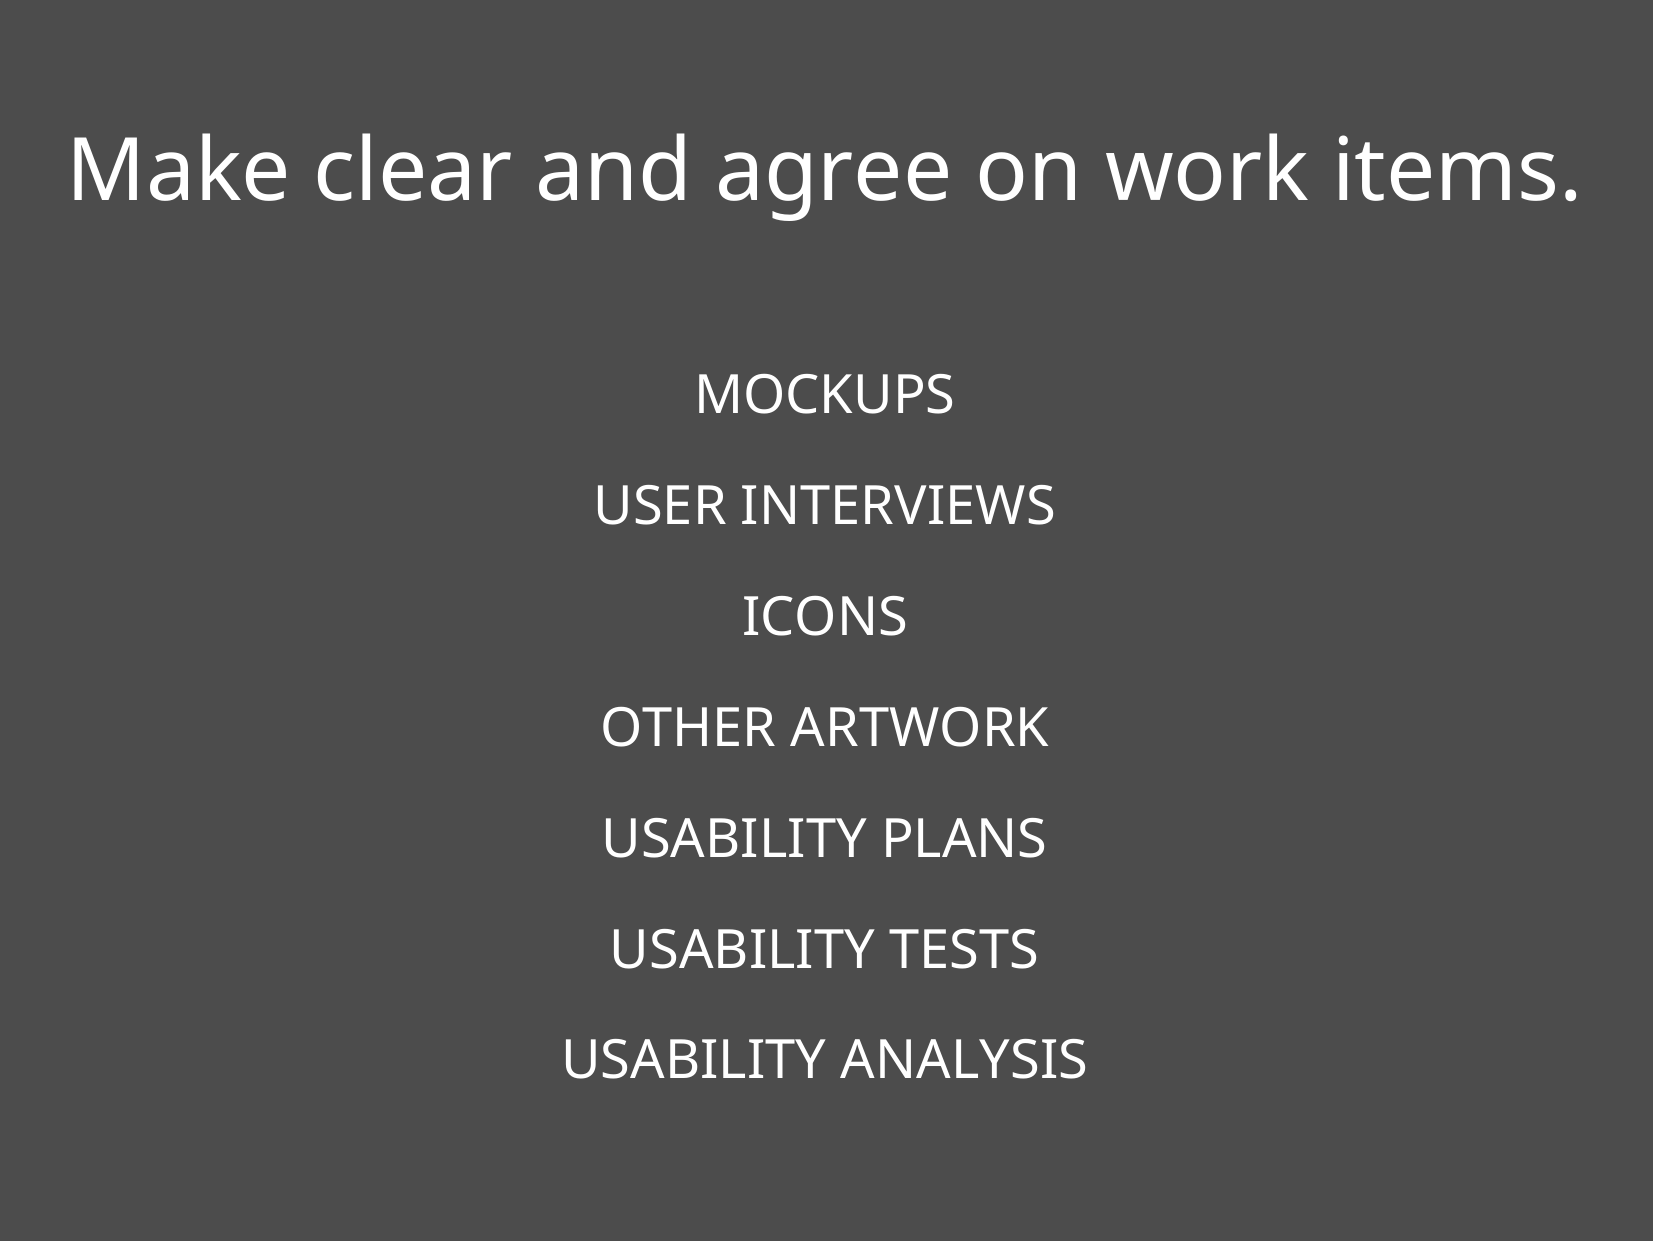

# Make clear and agree on work items.
MOCKUPS
USER INTERVIEWS
ICONS
OTHER ARTWORK
USABILITY PLANS
USABILITY TESTS
USABILITY ANALYSIS